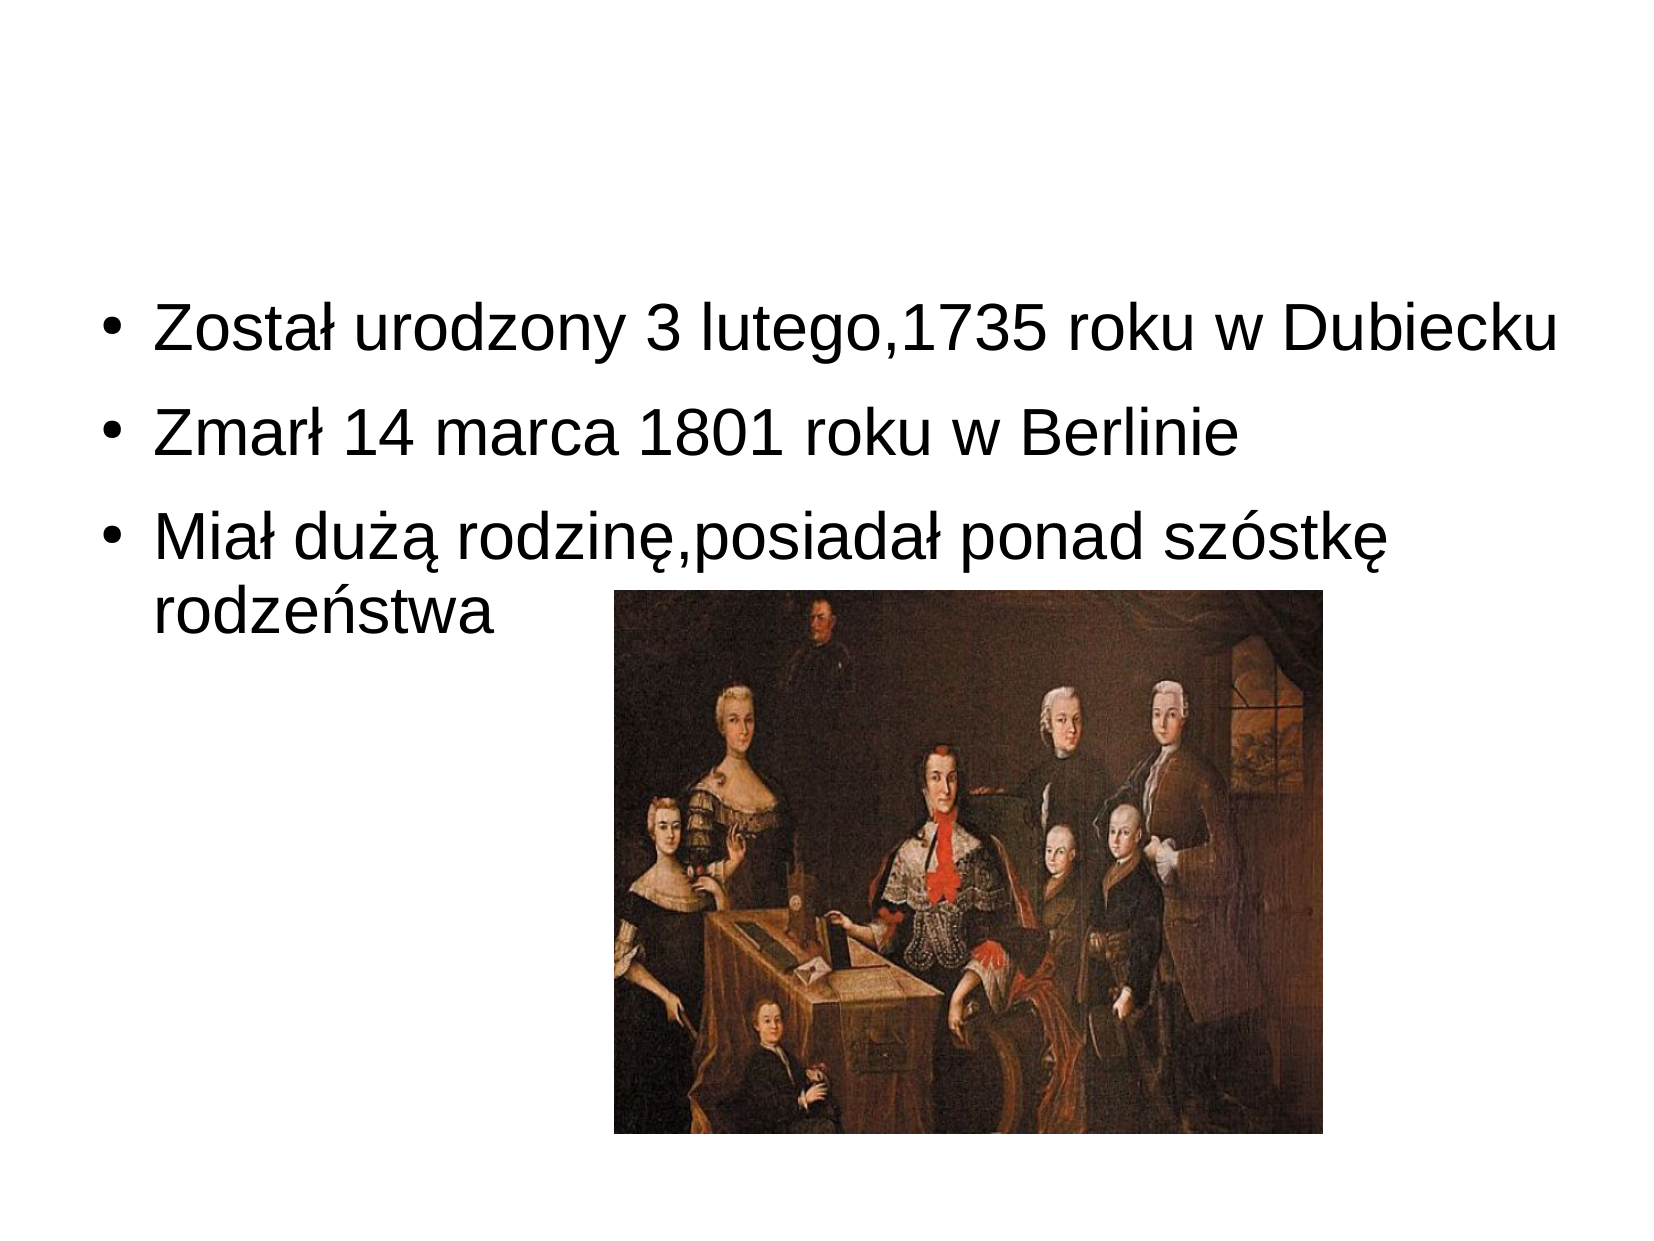

#
Został urodzony 3 lutego,1735 roku w Dubiecku
Zmarł 14 marca 1801 roku w Berlinie
Miał dużą rodzinę,posiadał ponad szóstkę rodzeństwa